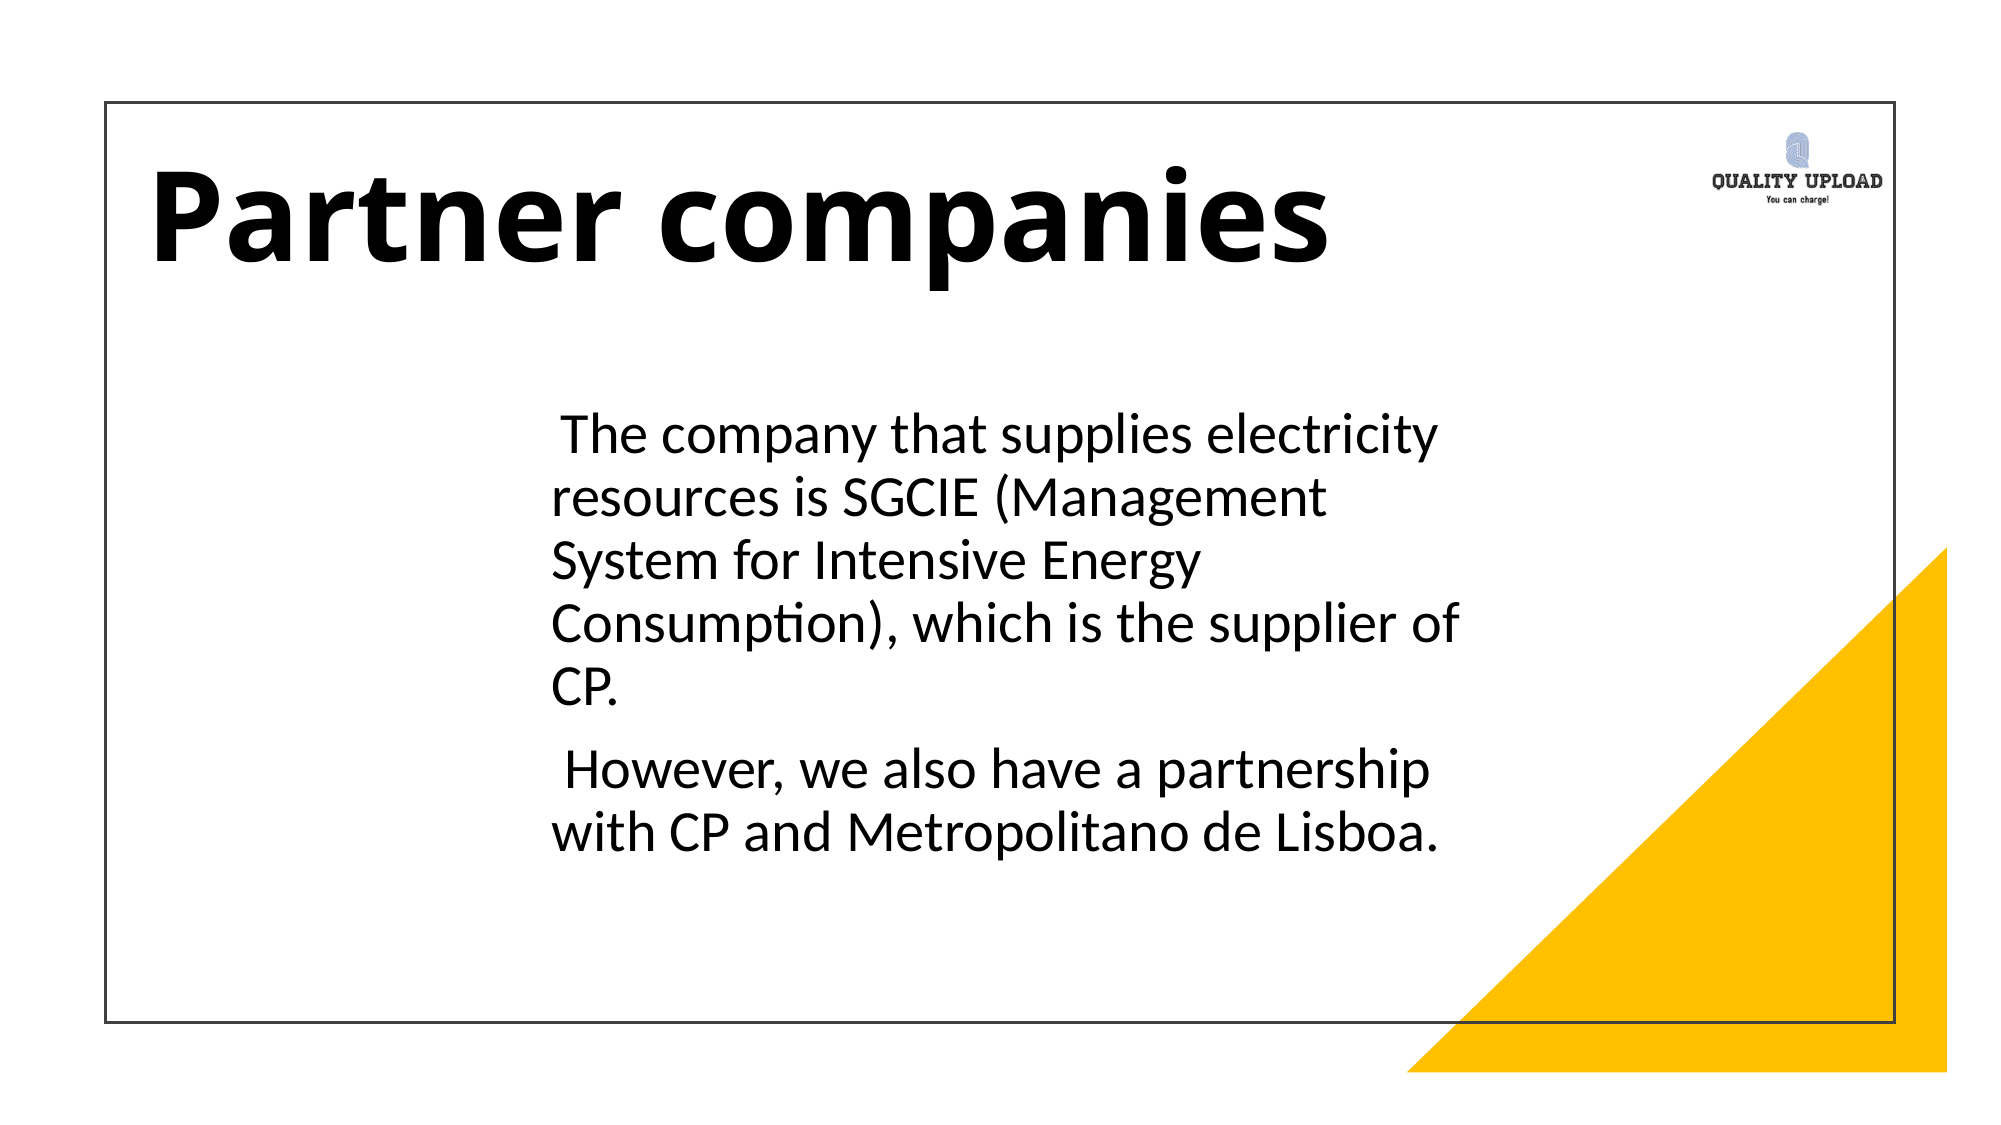

# Partner companies
 The company that supplies electricity resources is SGCIE (Management System for Intensive Energy Consumption), which is the supplier of CP.
 However, we also have a partnership with CP and Metropolitano de Lisboa.